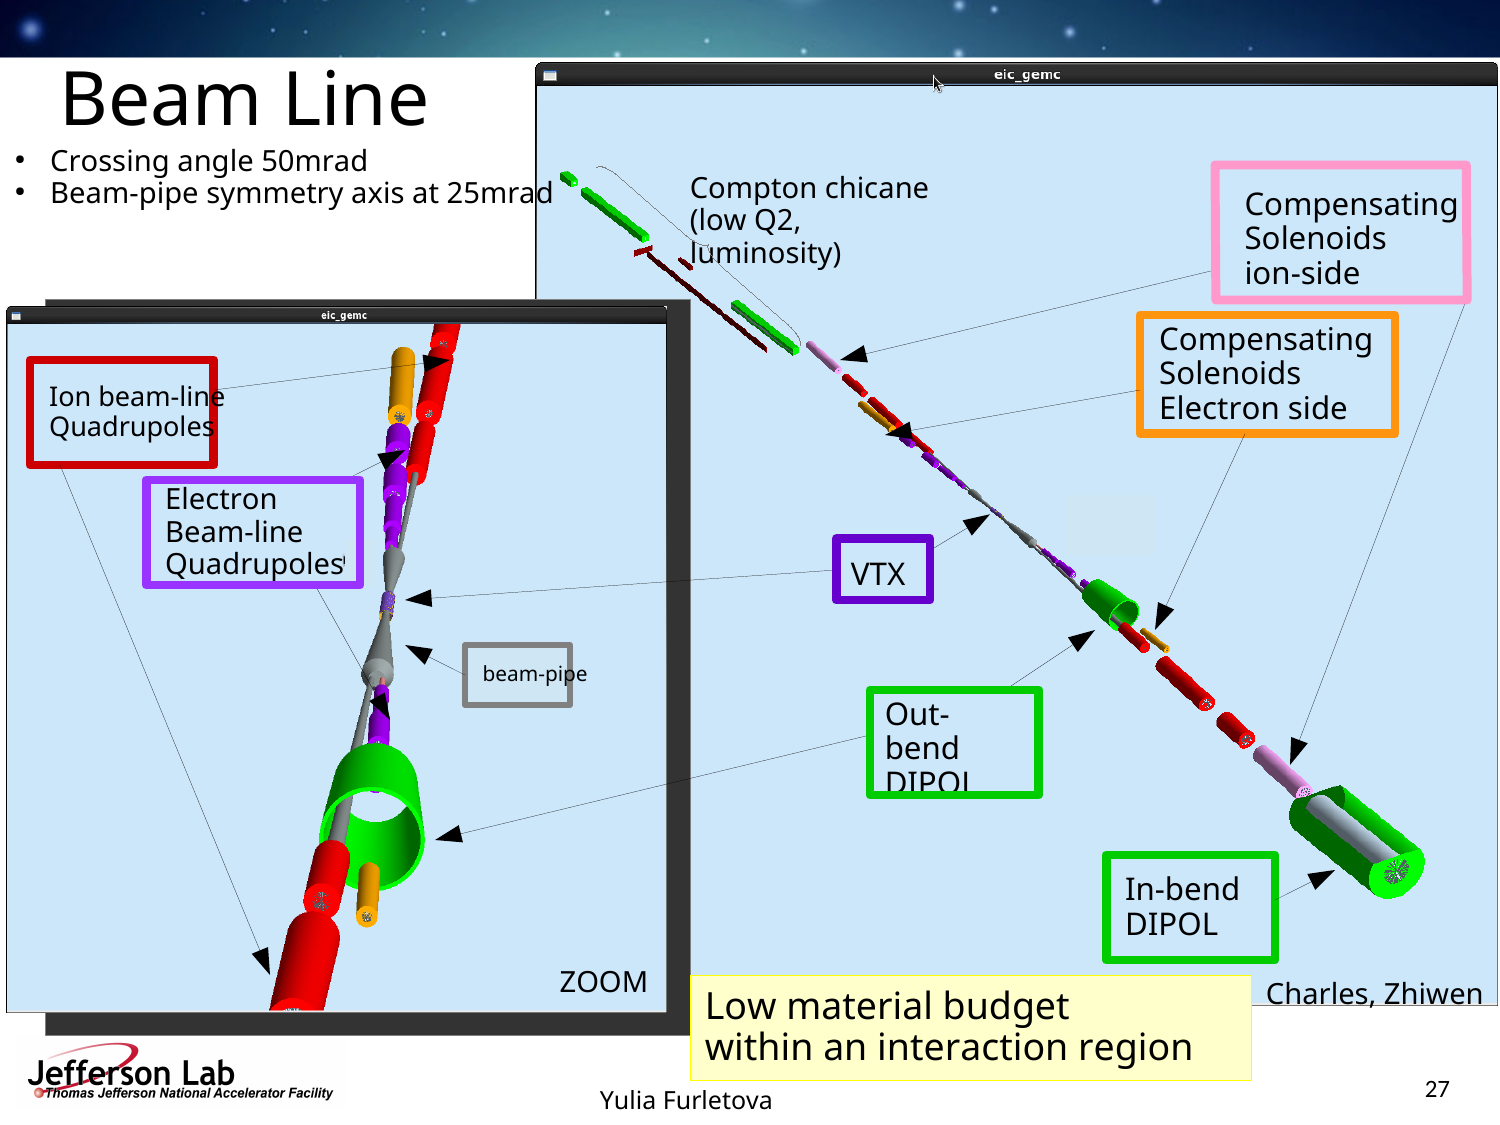

Beam Line
Crossing angle 50mrad
Beam-pipe symmetry axis at 25mrad
Compton chicane
(low Q2, luminosity)
Compensating
Solenoids
ion-side
Compensating
Solenoids
Electron side
Ion beam-line
Quadrupoles
Electron
Beam-line
Quadrupoles
VTX
beam-pipe
Out-bend
DIPOL
In-bend
DIPOL
ZOOM
Charles, Zhiwen
Low material budget
within an interaction region
27
Yulia Furletova